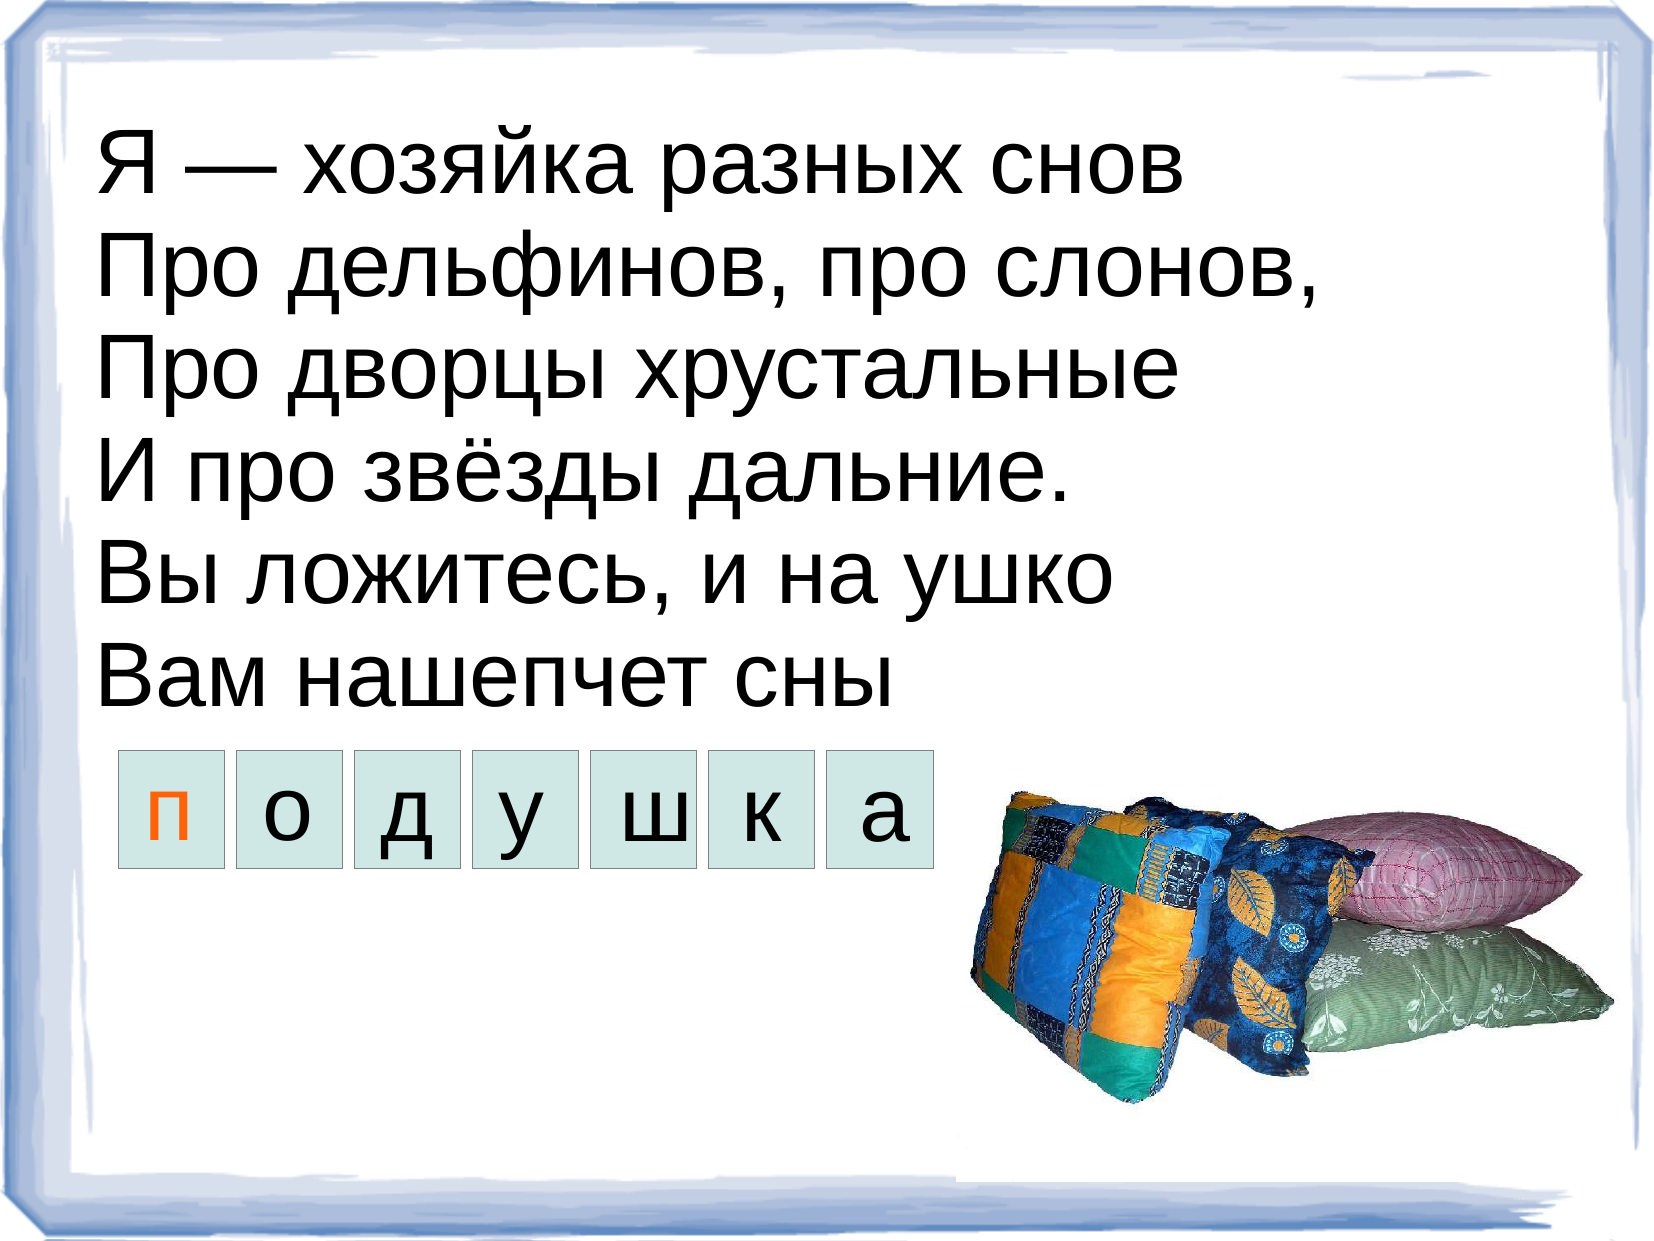

Я — хозяйка разных снов
Про дельфинов, про слонов,
Про дворцы хрустальные
И про звёзды дальние.
Вы ложитесь, и на ушко
Вам нашепчет сны
п
о
д
у
ш
к
а